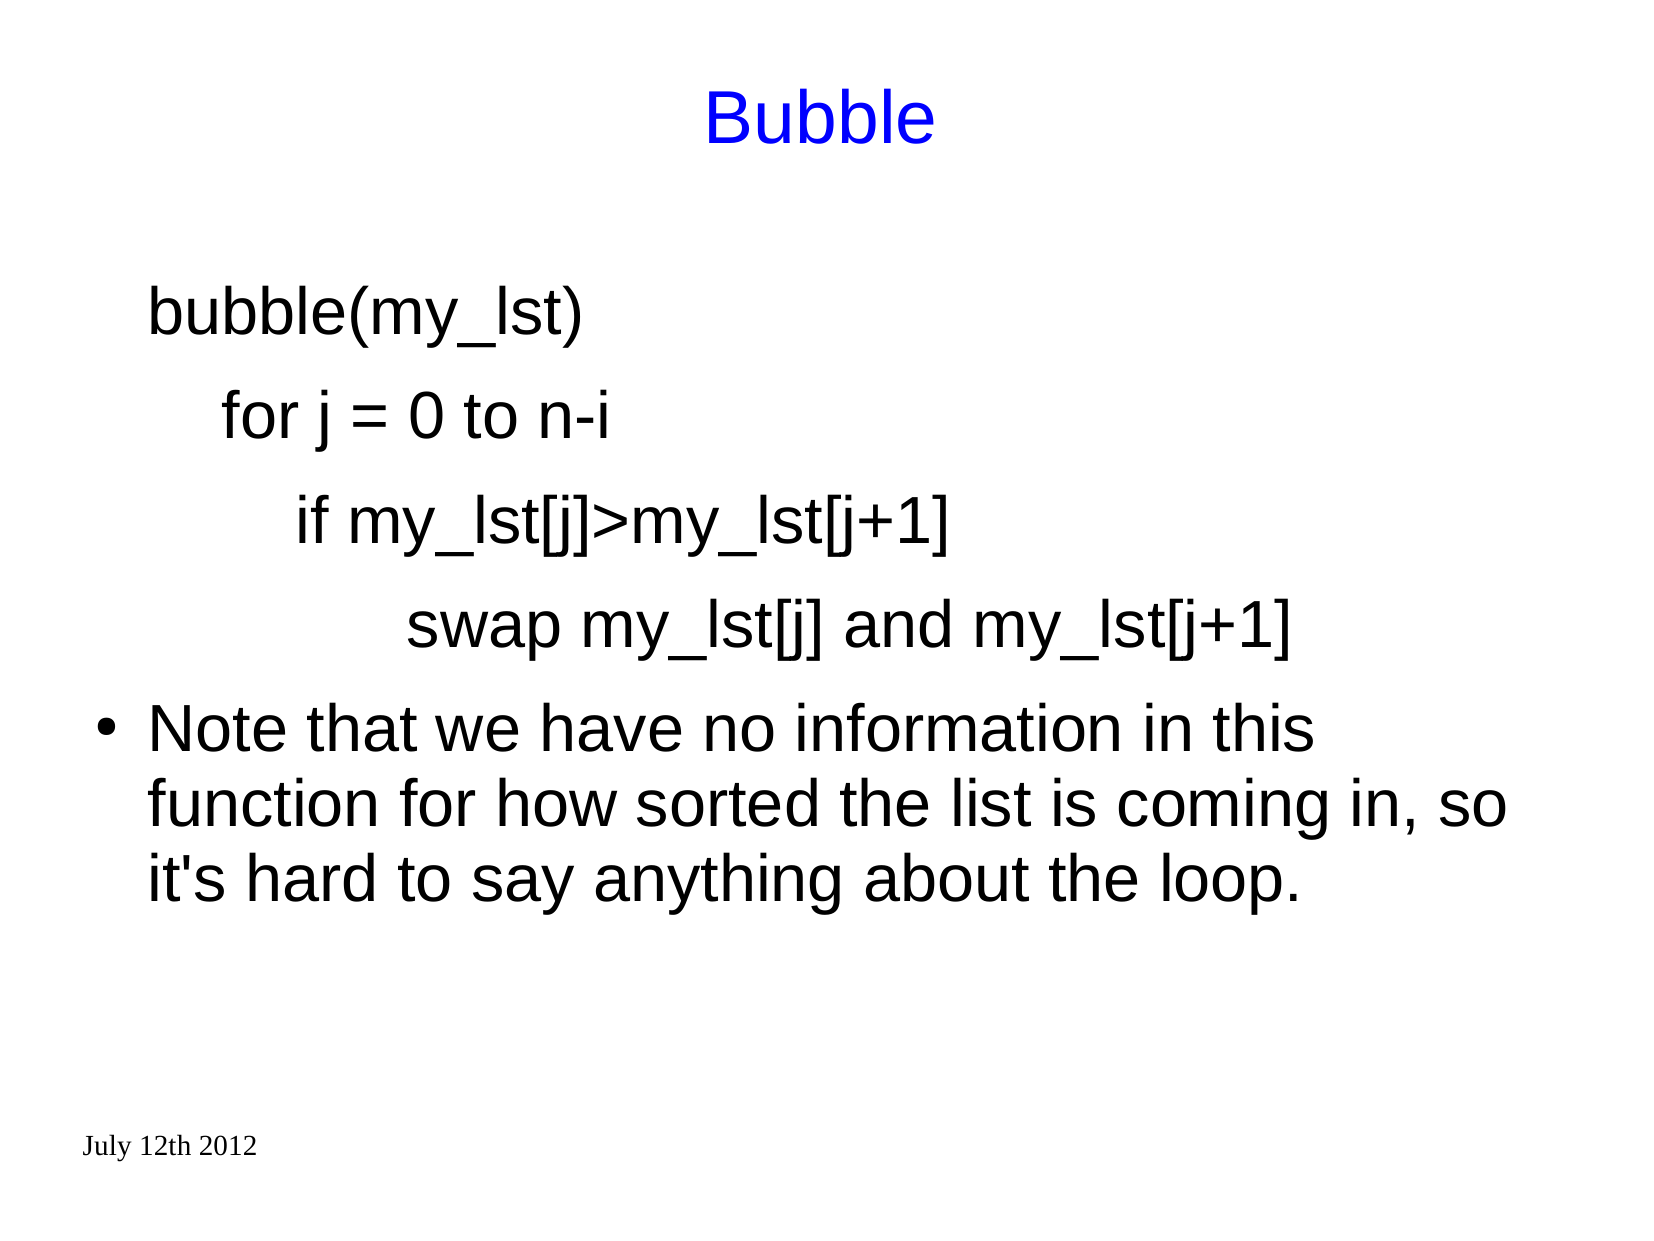

# Bubble
bubble(my_lst)
 for j = 0 to n-i
 if my_lst[j]>my_lst[j+1]
 swap my_lst[j] and my_lst[j+1]
Note that we have no information in this function for how sorted the list is coming in, so it's hard to say anything about the loop.
July 12th 2012